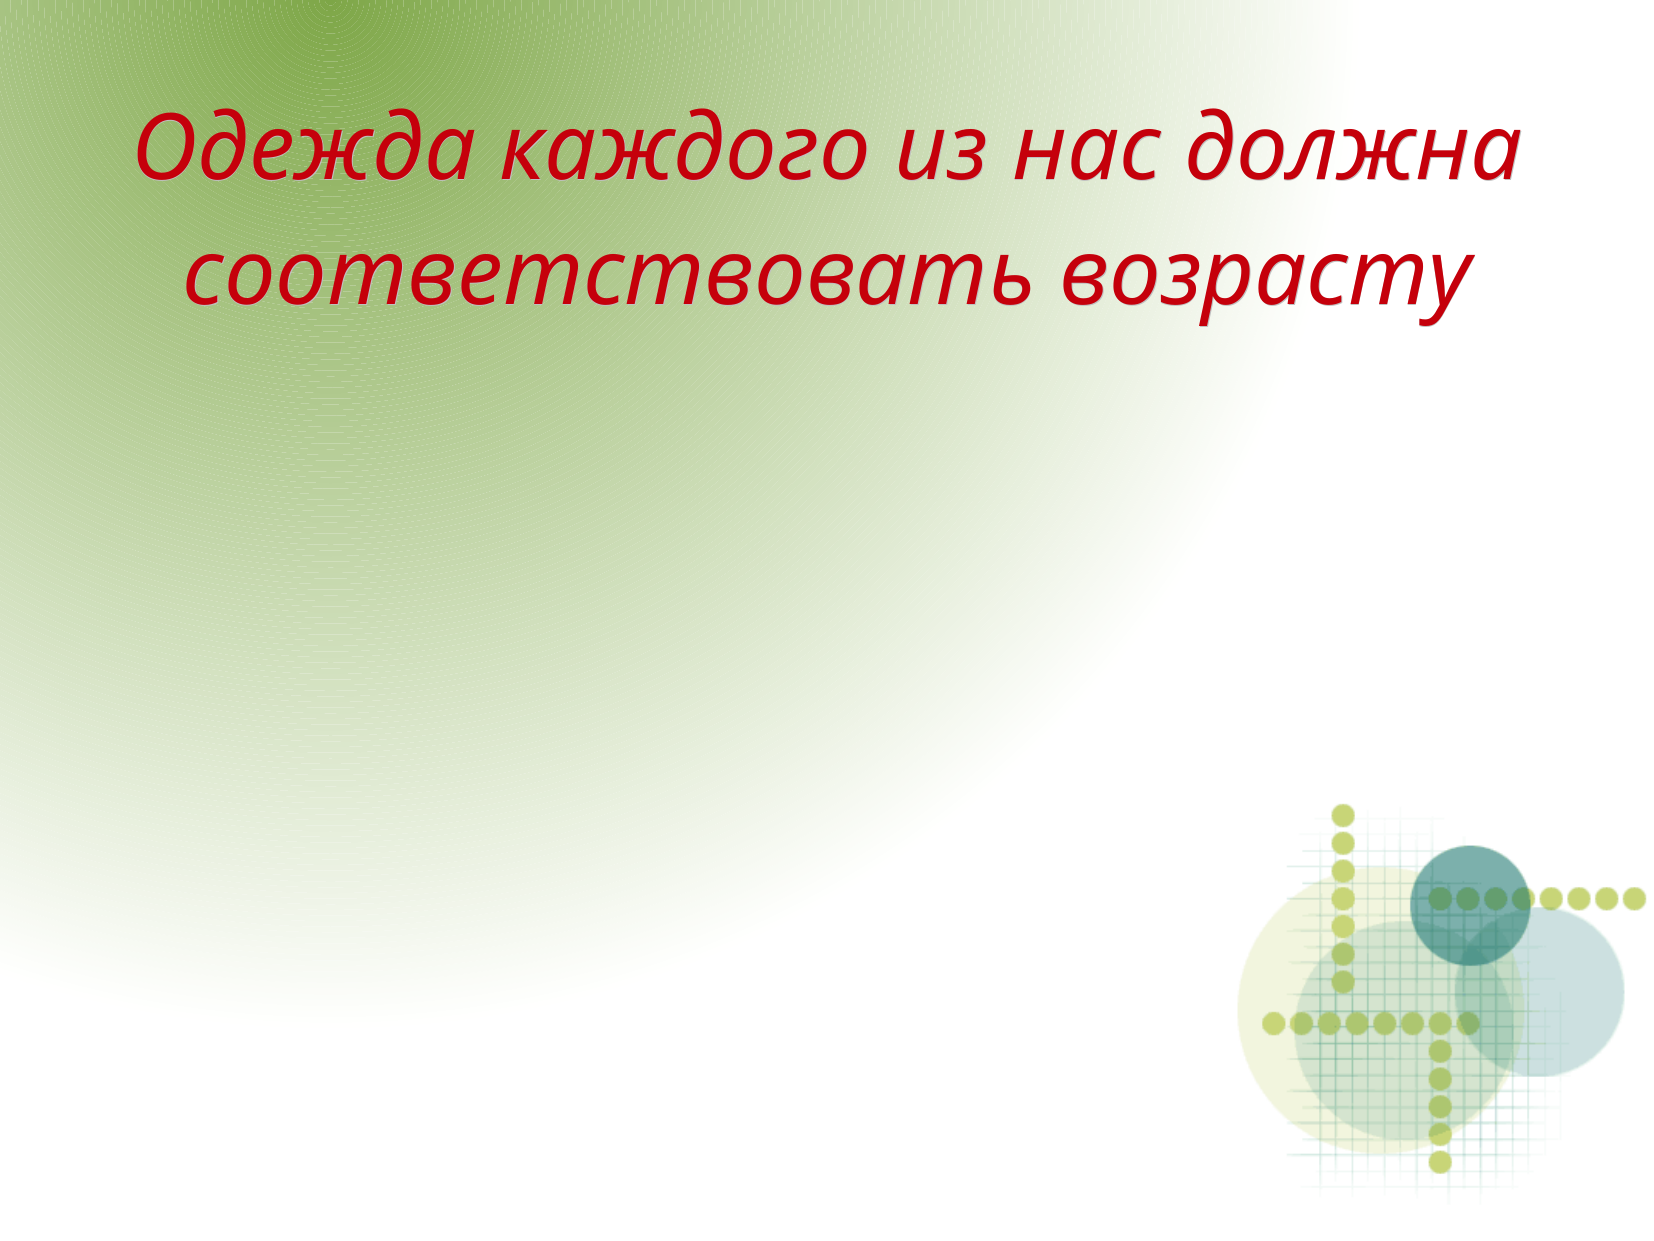

# Одежда каждого из нас должна соответствовать возрасту